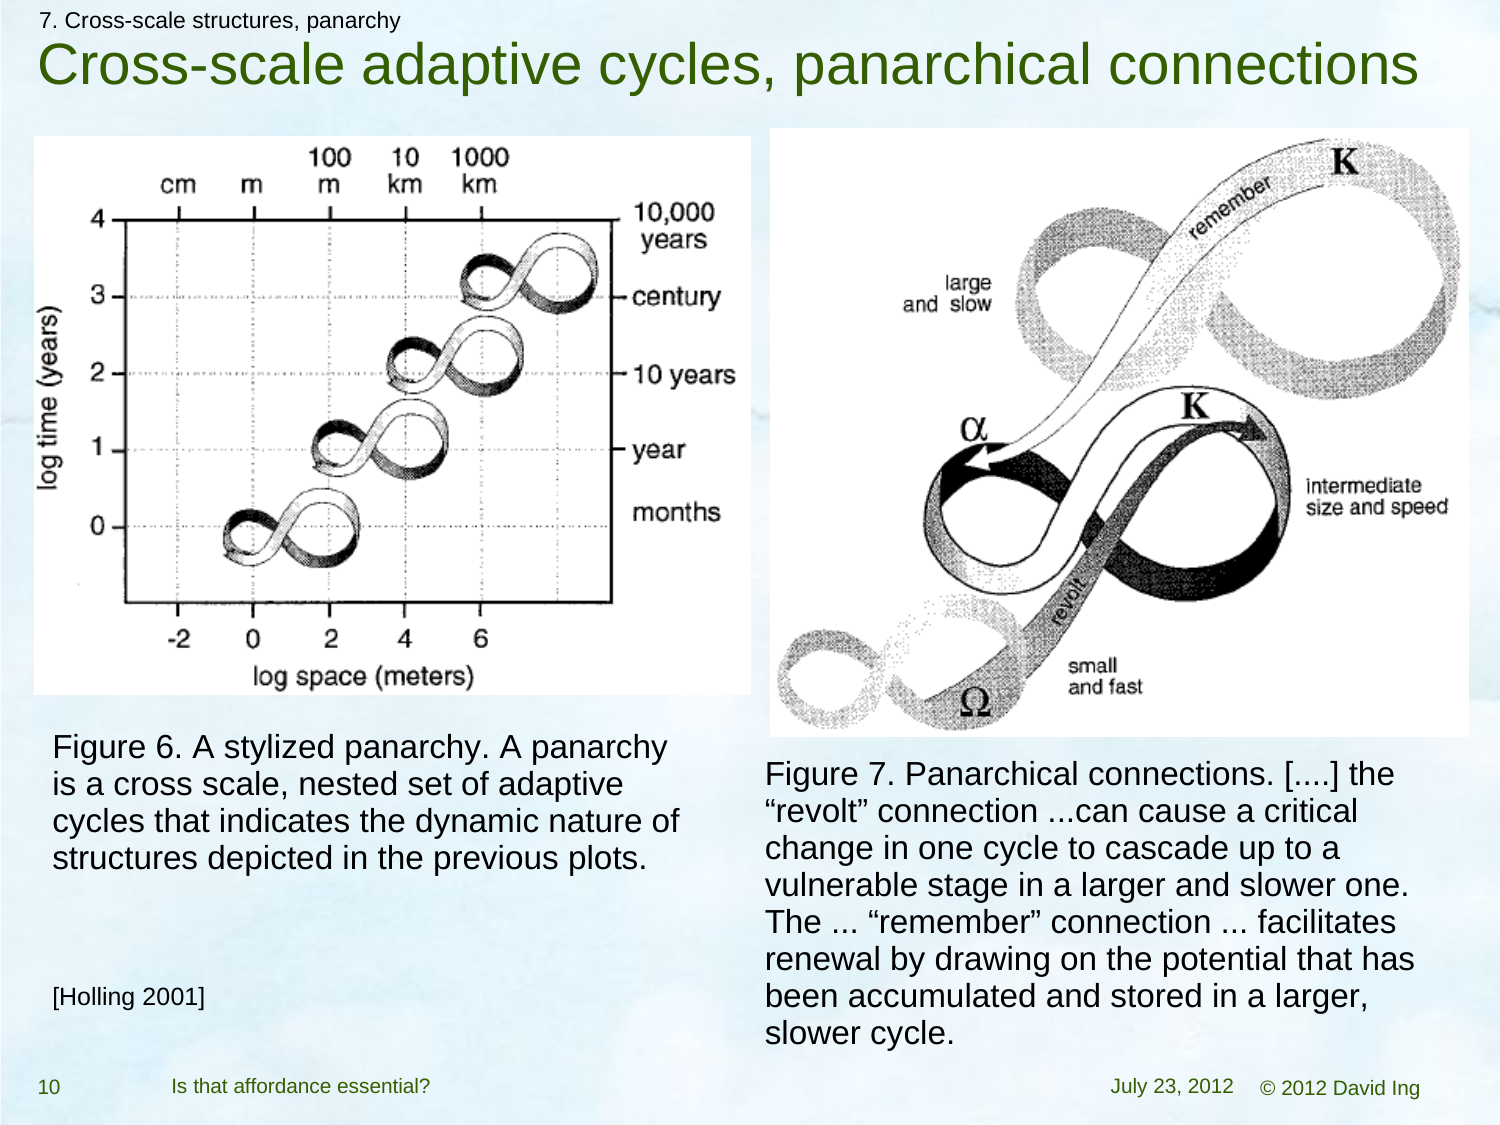

7. Cross-scale structures, panarchy
# Cross-scale adaptive cycles, panarchical connections
Figure 6. A stylized panarchy. A panarchy is a cross scale, nested set of adaptive cycles that indicates the dynamic nature of structures depicted in the previous plots.
Figure 7. Panarchical connections. [....] the “revolt” connection ...can cause a critical change in one cycle to cascade up to a vulnerable stage in a larger and slower one. The ... “remember” connection ... facilitates renewal by drawing on the potential that has been accumulated and stored in a larger, slower cycle.
[Holling 2001]
Is that affordance essential?
July 23, 2012
10